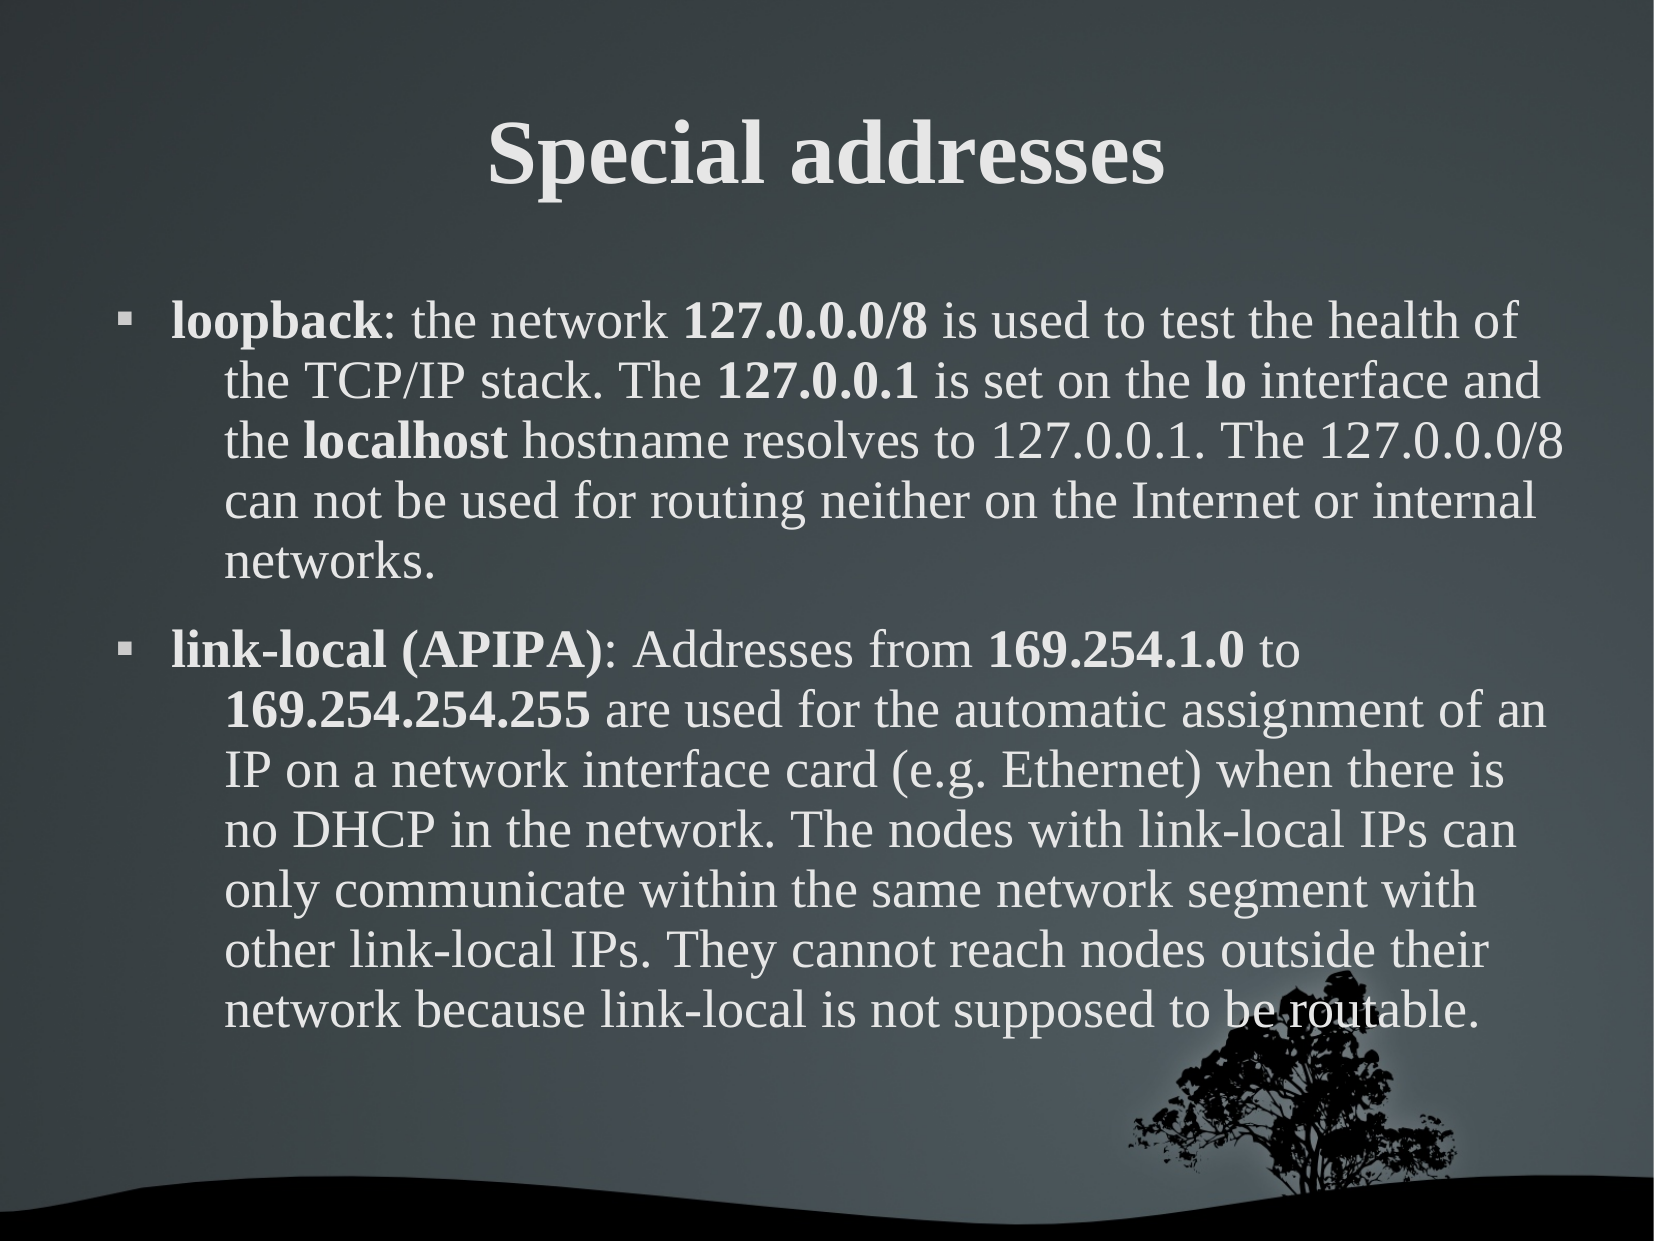

# Special addresses
loopback: the network 127.0.0.0/8 is used to test the health of the TCP/IP stack. The 127.0.0.1 is set on the lo interface and the localhost hostname resolves to 127.0.0.1. The 127.0.0.0/8 can not be used for routing neither on the Internet or internal networks.
link-local (APIPA): Addresses from 169.254.1.0 to 169.254.254.255 are used for the automatic assignment of an IP on a network interface card (e.g. Ethernet) when there is no DHCP in the network. The nodes with link-local IPs can only communicate within the same network segment with other link-local IPs. They cannot reach nodes outside their network because link-local is not supposed to be routable.